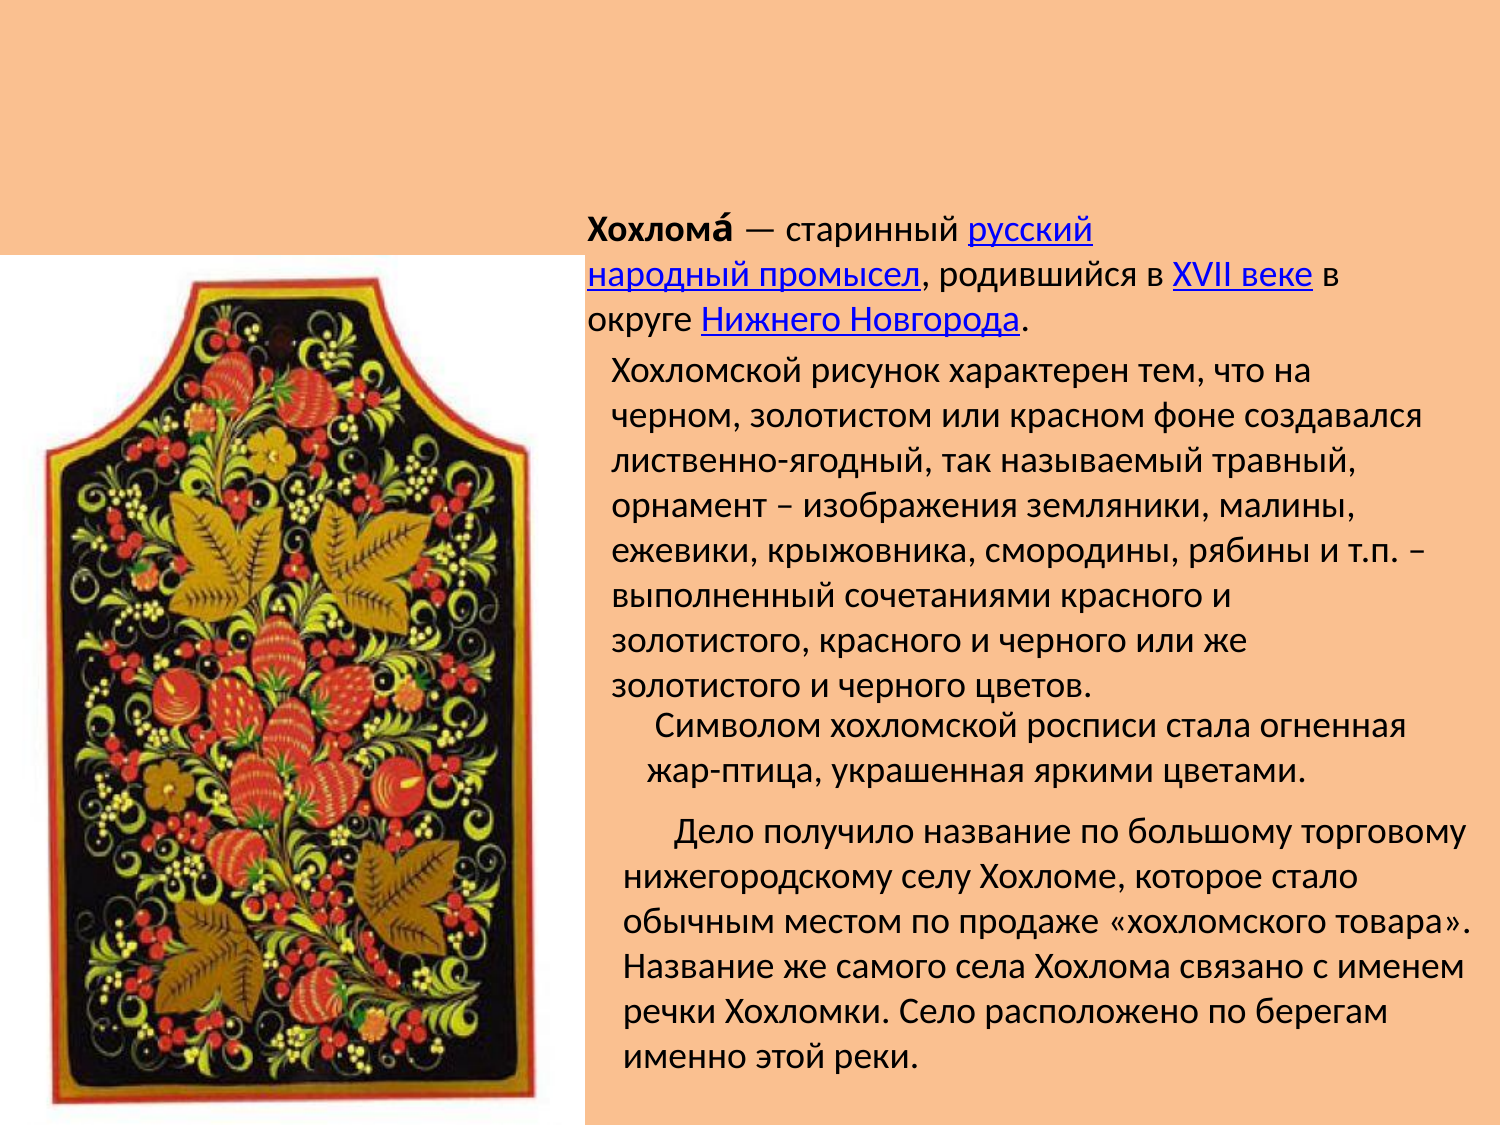

Хохлома́ — старинный русский народный промысел, родившийся в XVII веке в округе Нижнего Новгорода.
Хохломской рисунок характерен тем, что на черном, золотистом или красном фоне создавался лиственно-ягодный, так называемый травный, орнамент – изображения земляники, малины, ежевики, крыжовника, смородины, рябины и т.п. – выполненный сочетаниями красного и золотистого, красного и черного или же золотистого и черного цветов.
 Символом хохломской росписи стала огненная жар-птица, украшенная яркими цветами.
 Дело получило название по большому торговому нижегородскому селу Хохломе, которое стало обычным местом по продаже «хохломского товара». Название же самого села Хохлома связано с именем речки Хохломки. Село расположено по берегам именно этой реки.